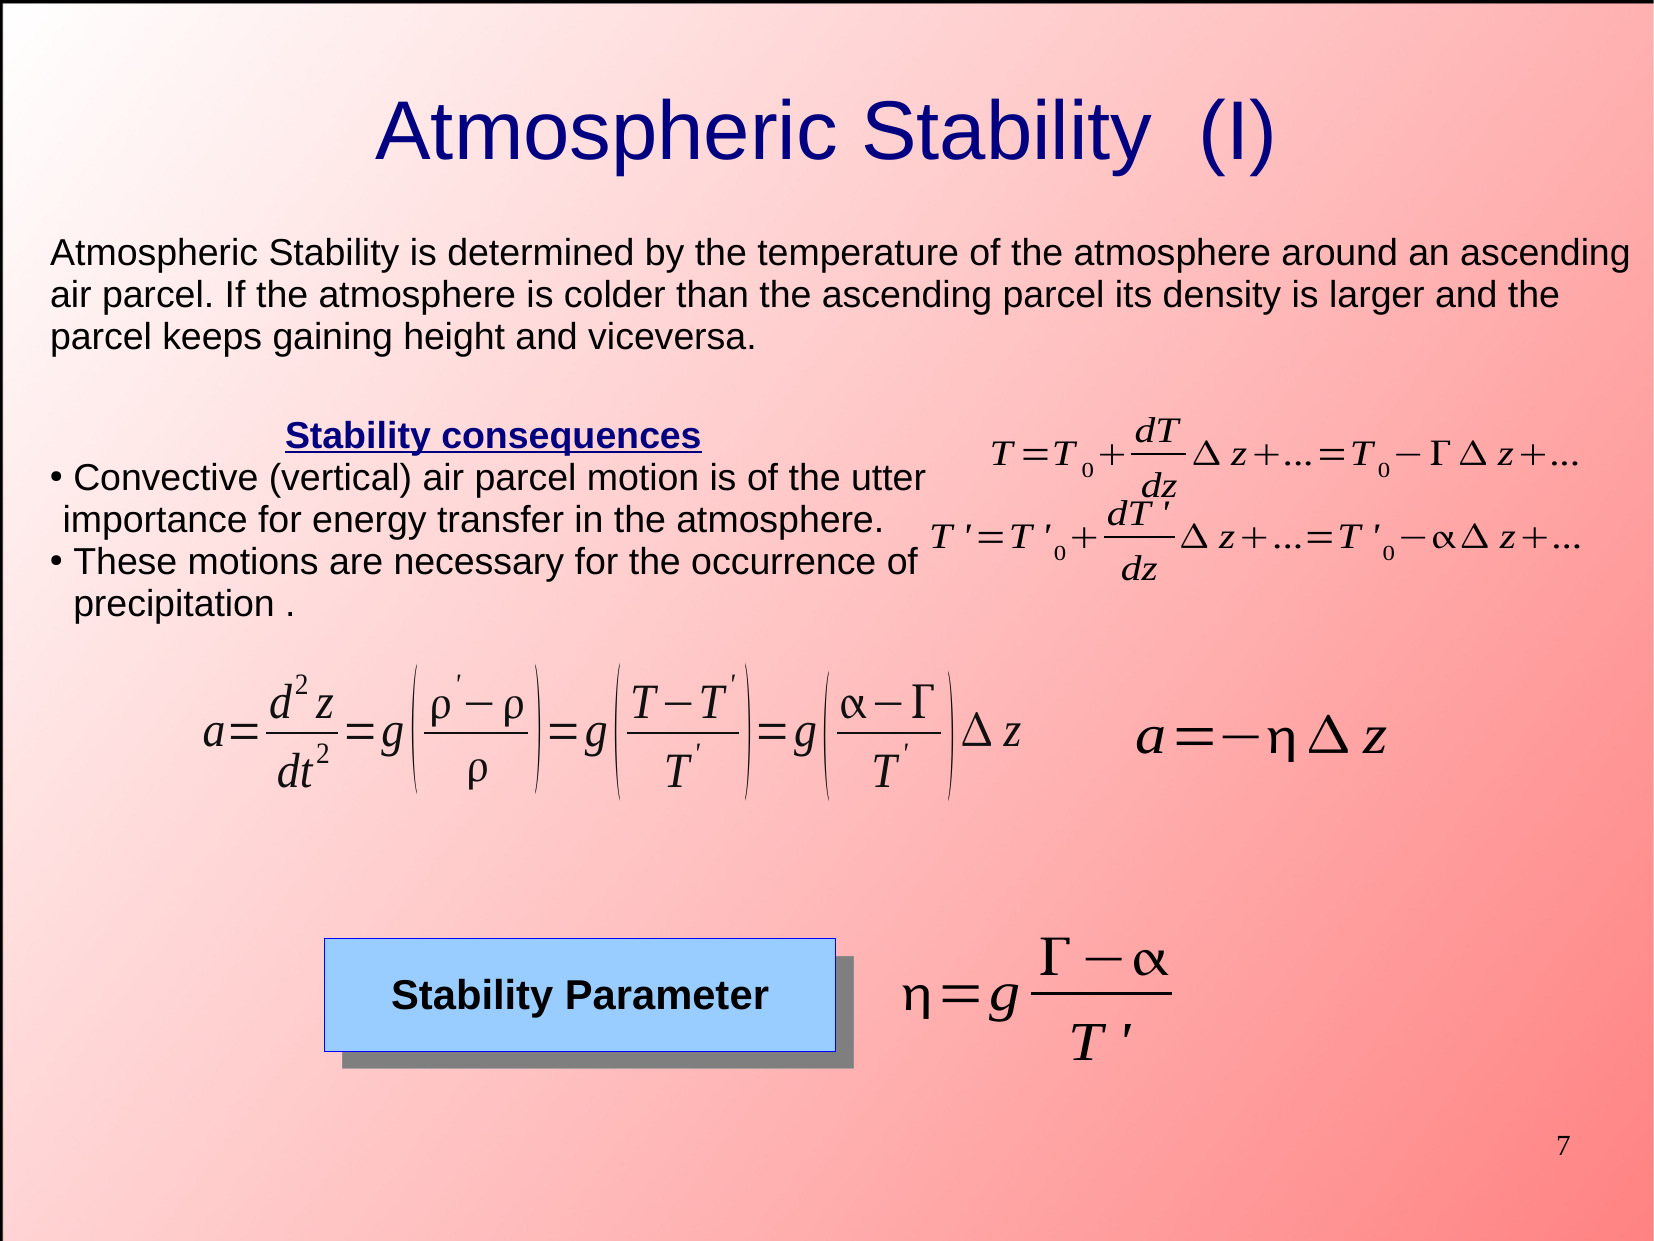

# Atmospheric Stability (I)
Atmospheric Stability is determined by the temperature of the atmosphere around an ascending
air parcel. If the atmosphere is colder than the ascending parcel its density is larger and the
parcel keeps gaining height and viceversa.
Stability consequences
 Convective (vertical) air parcel motion is of the utter
importance for energy transfer in the atmosphere.
 These motions are necessary for the occurrence of
 precipitation .
Stability Parameter
7